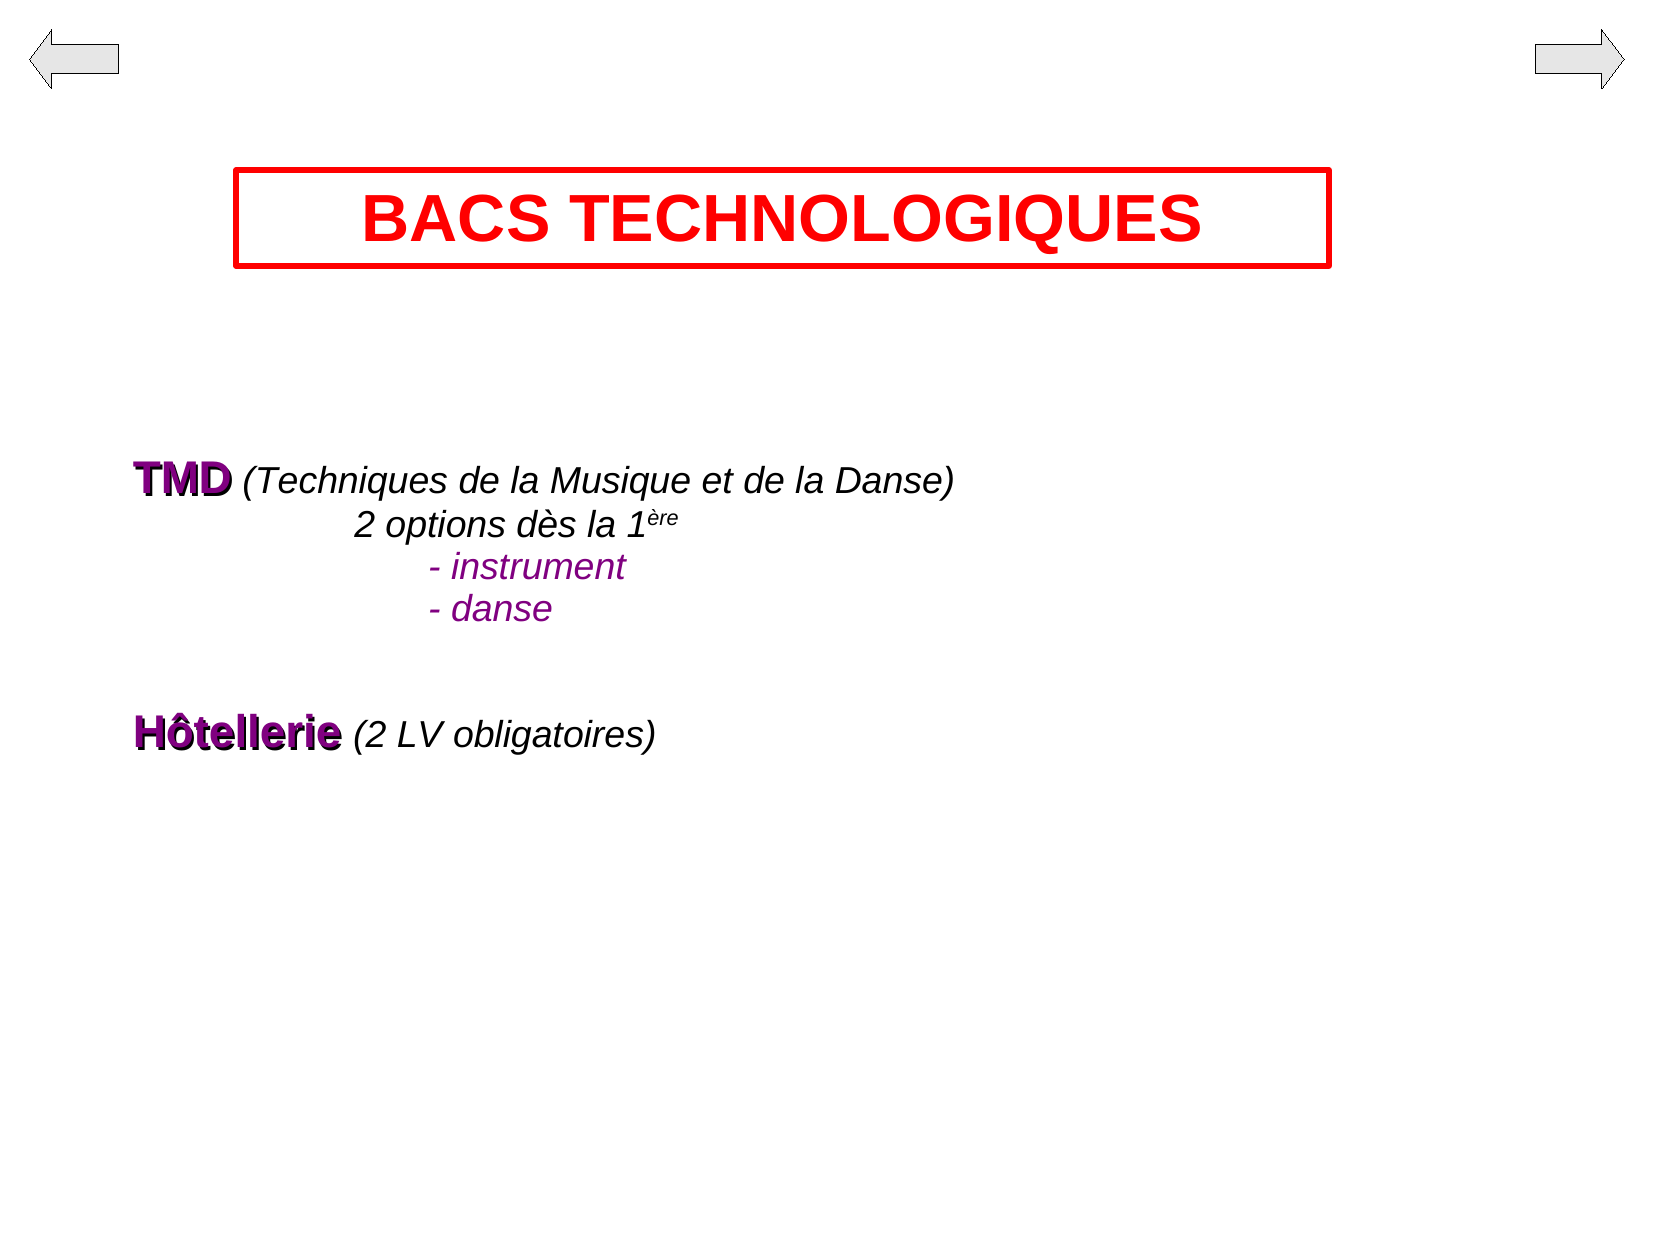

BACS TECHNOLOGIQUES
TMD (Techniques de la Musique et de la Danse)
			2 options dès la 1ère
				- instrument
				- danse
Hôtellerie (2 LV obligatoires)